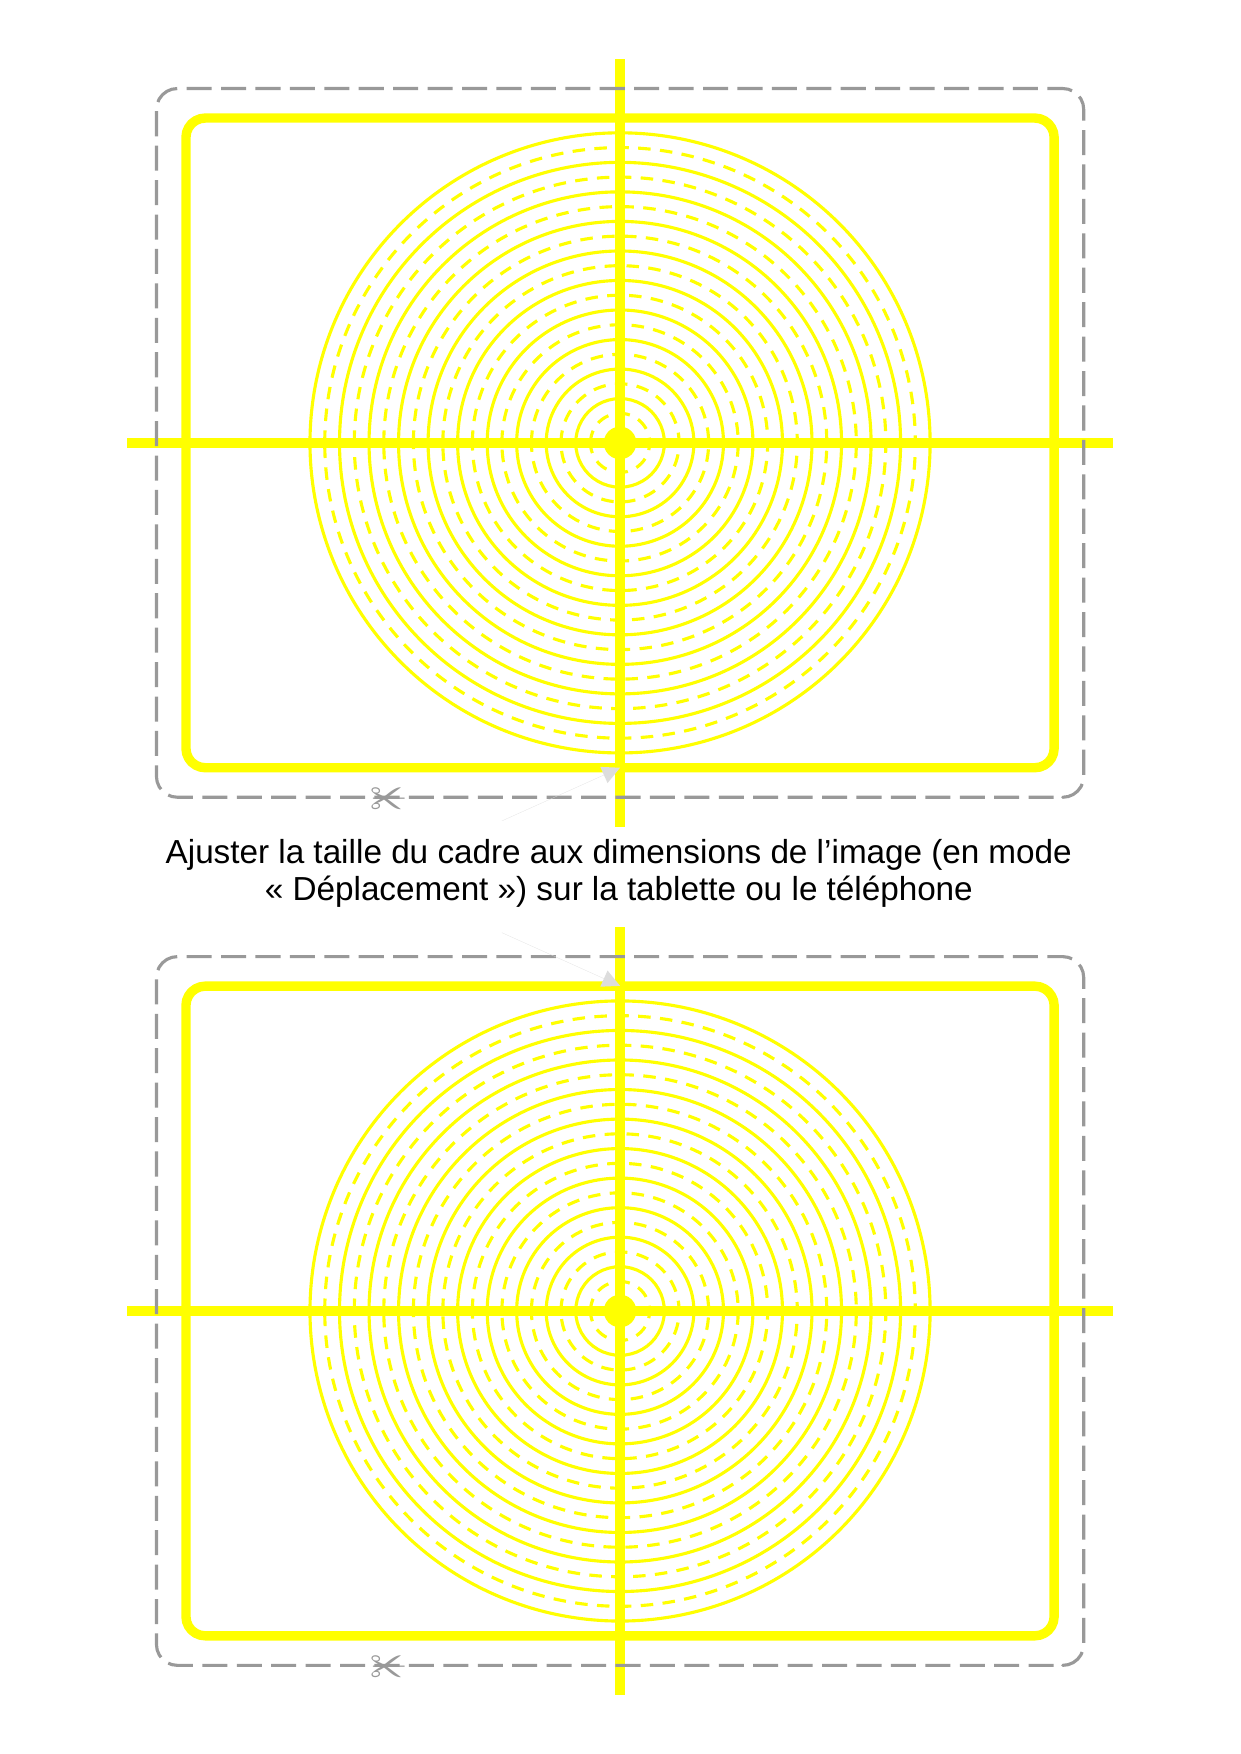

✂
Ajuster la taille du cadre aux dimensions de l’image (en mode « Déplacement ») sur la tablette ou le téléphone
✂